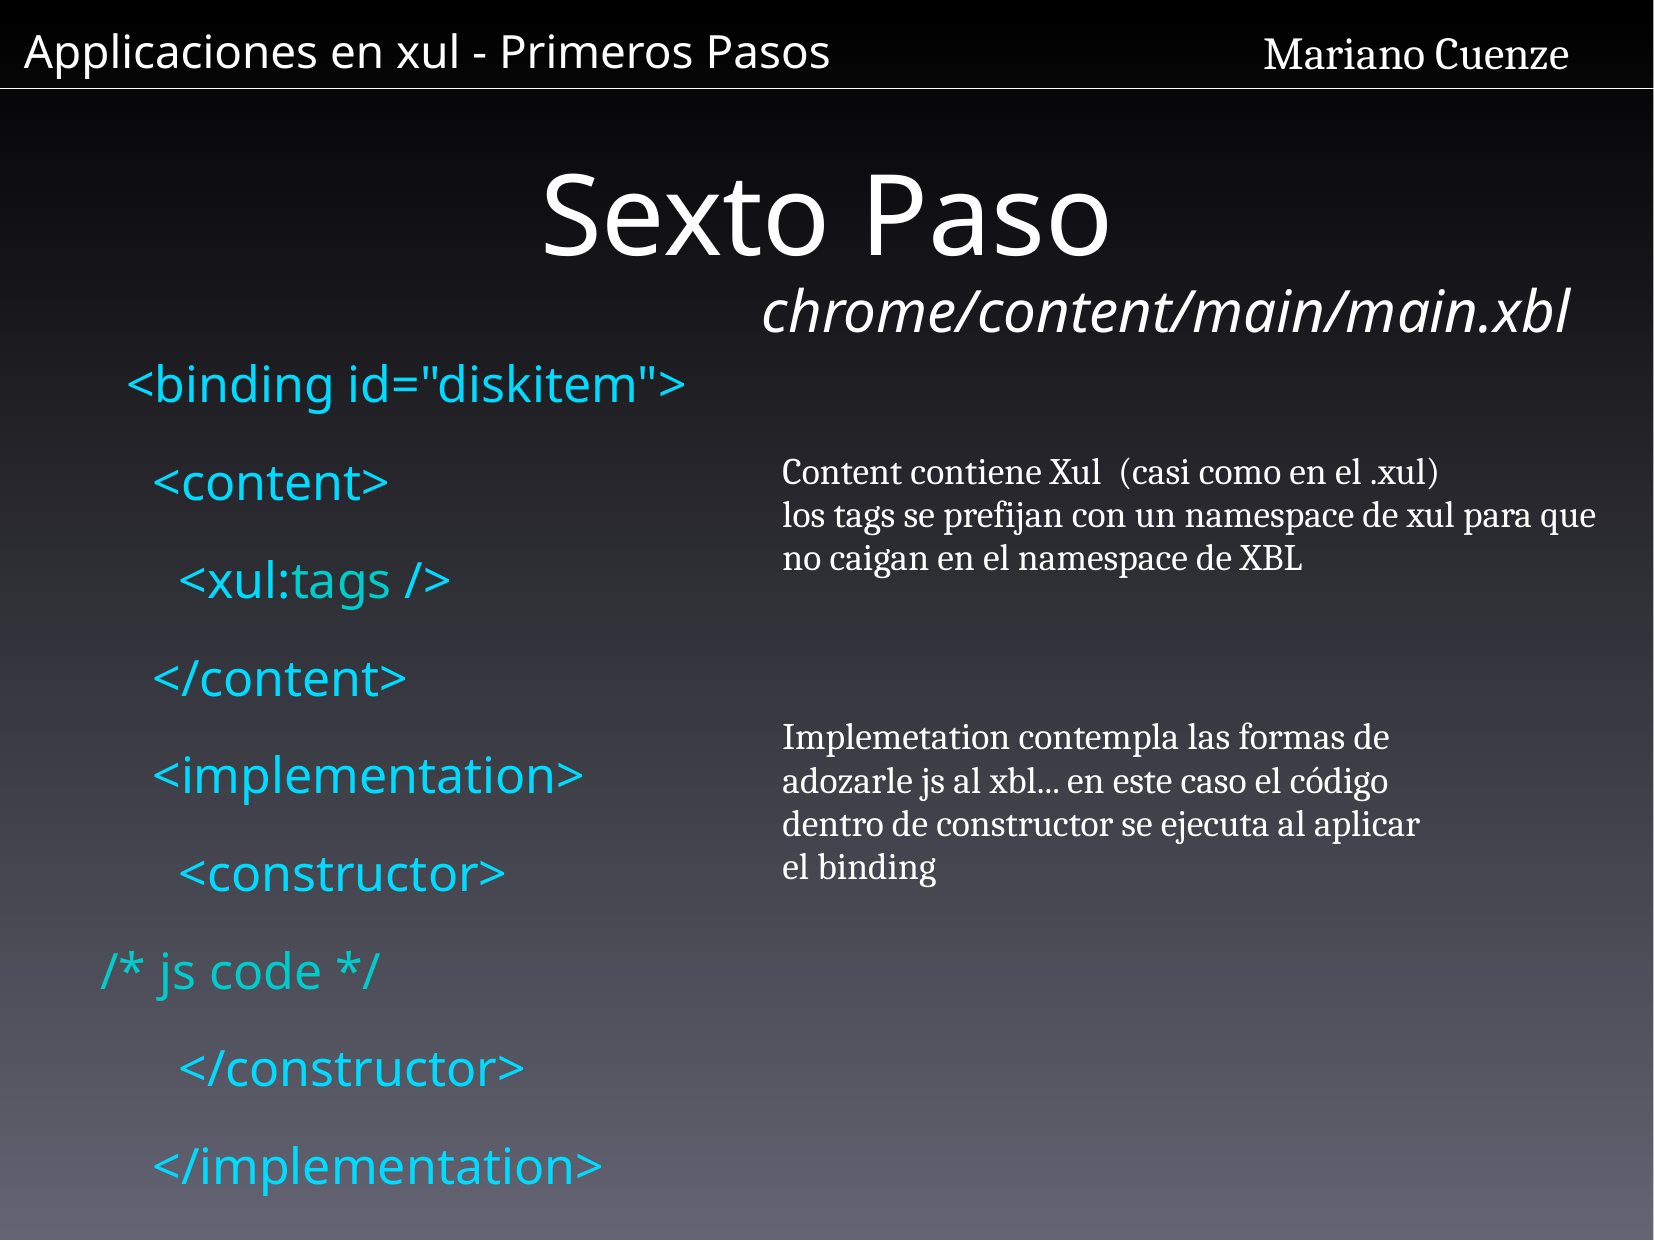

Applicaciones en xul - Primeros Pasos
Mariano Cuenze
# Sexto Paso
chrome/content/main/main.xbl
 <binding id="diskitem">
 <content>
 <xul:tags />
 </content>
 <implementation>
 <constructor>
/* js code */
 </constructor>
 </implementation>
 </binding>
Content contiene Xul (casi como en el .xul)
los tags se prefijan con un namespace de xul para que no caigan en el namespace de XBL
Implemetation contempla las formas de
adozarle js al xbl... en este caso el código
dentro de constructor se ejecuta al aplicar
el binding